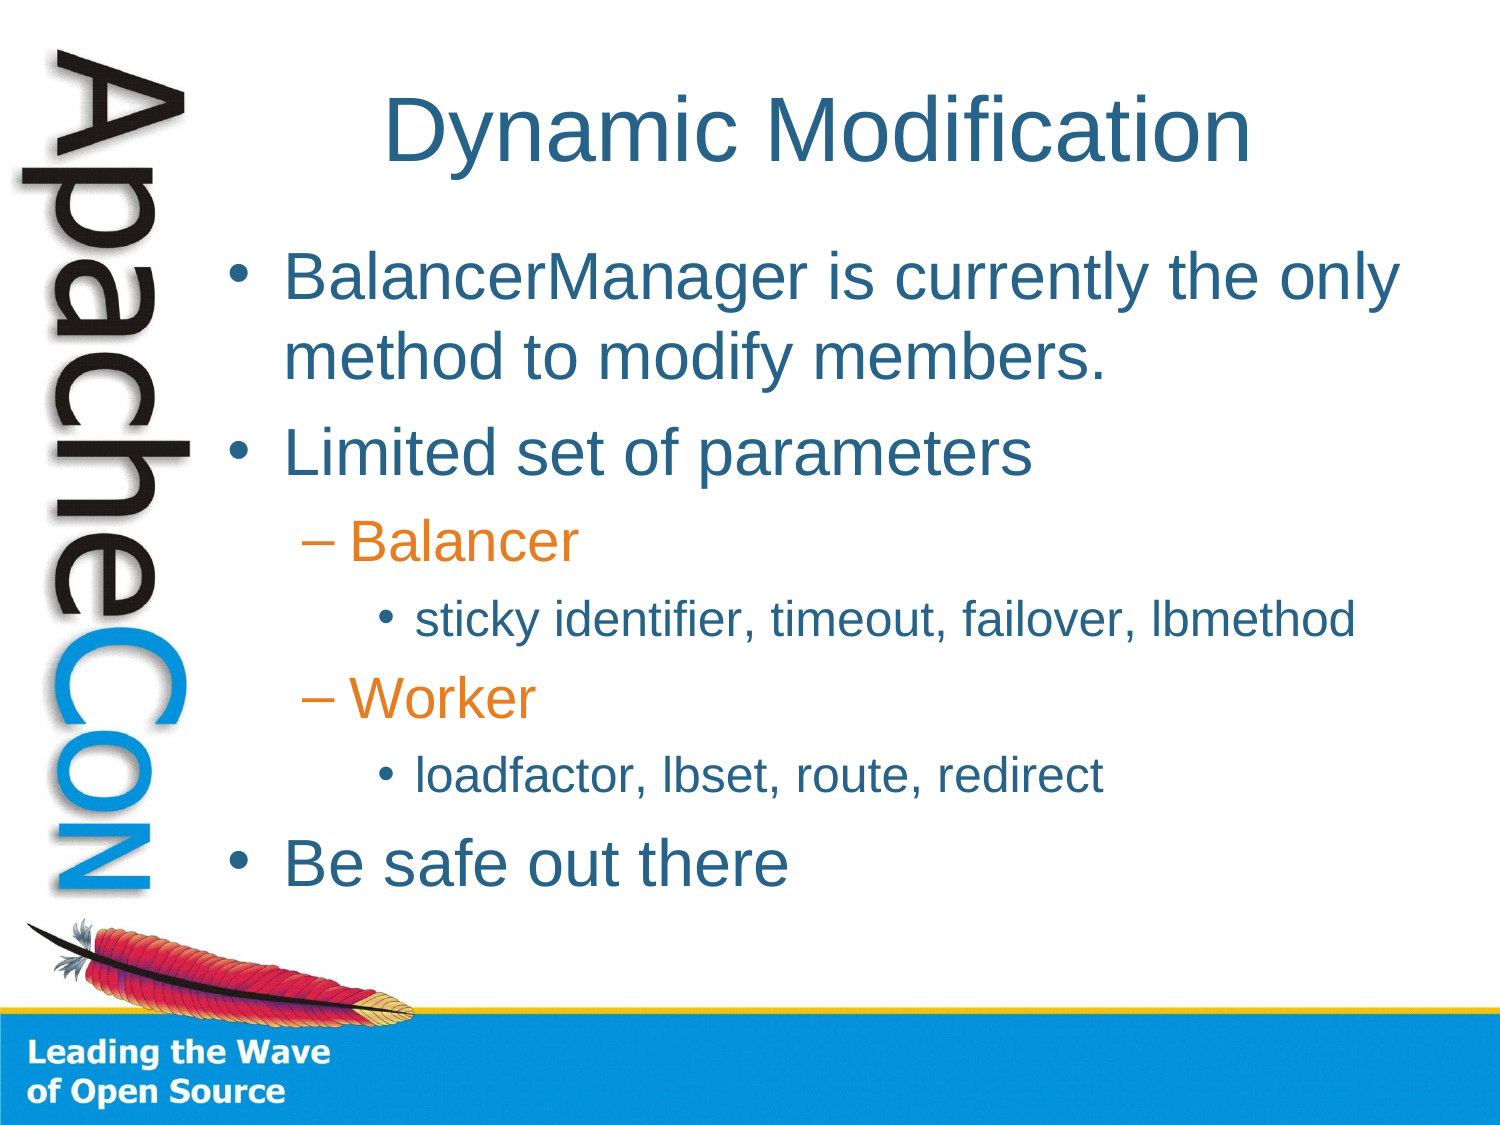

# Dynamic Modification
BalancerManager is currently the only method to modify members.
Limited set of parameters
Balancer
sticky identifier, timeout, failover, lbmethod
Worker
loadfactor, lbset, route, redirect
Be safe out there